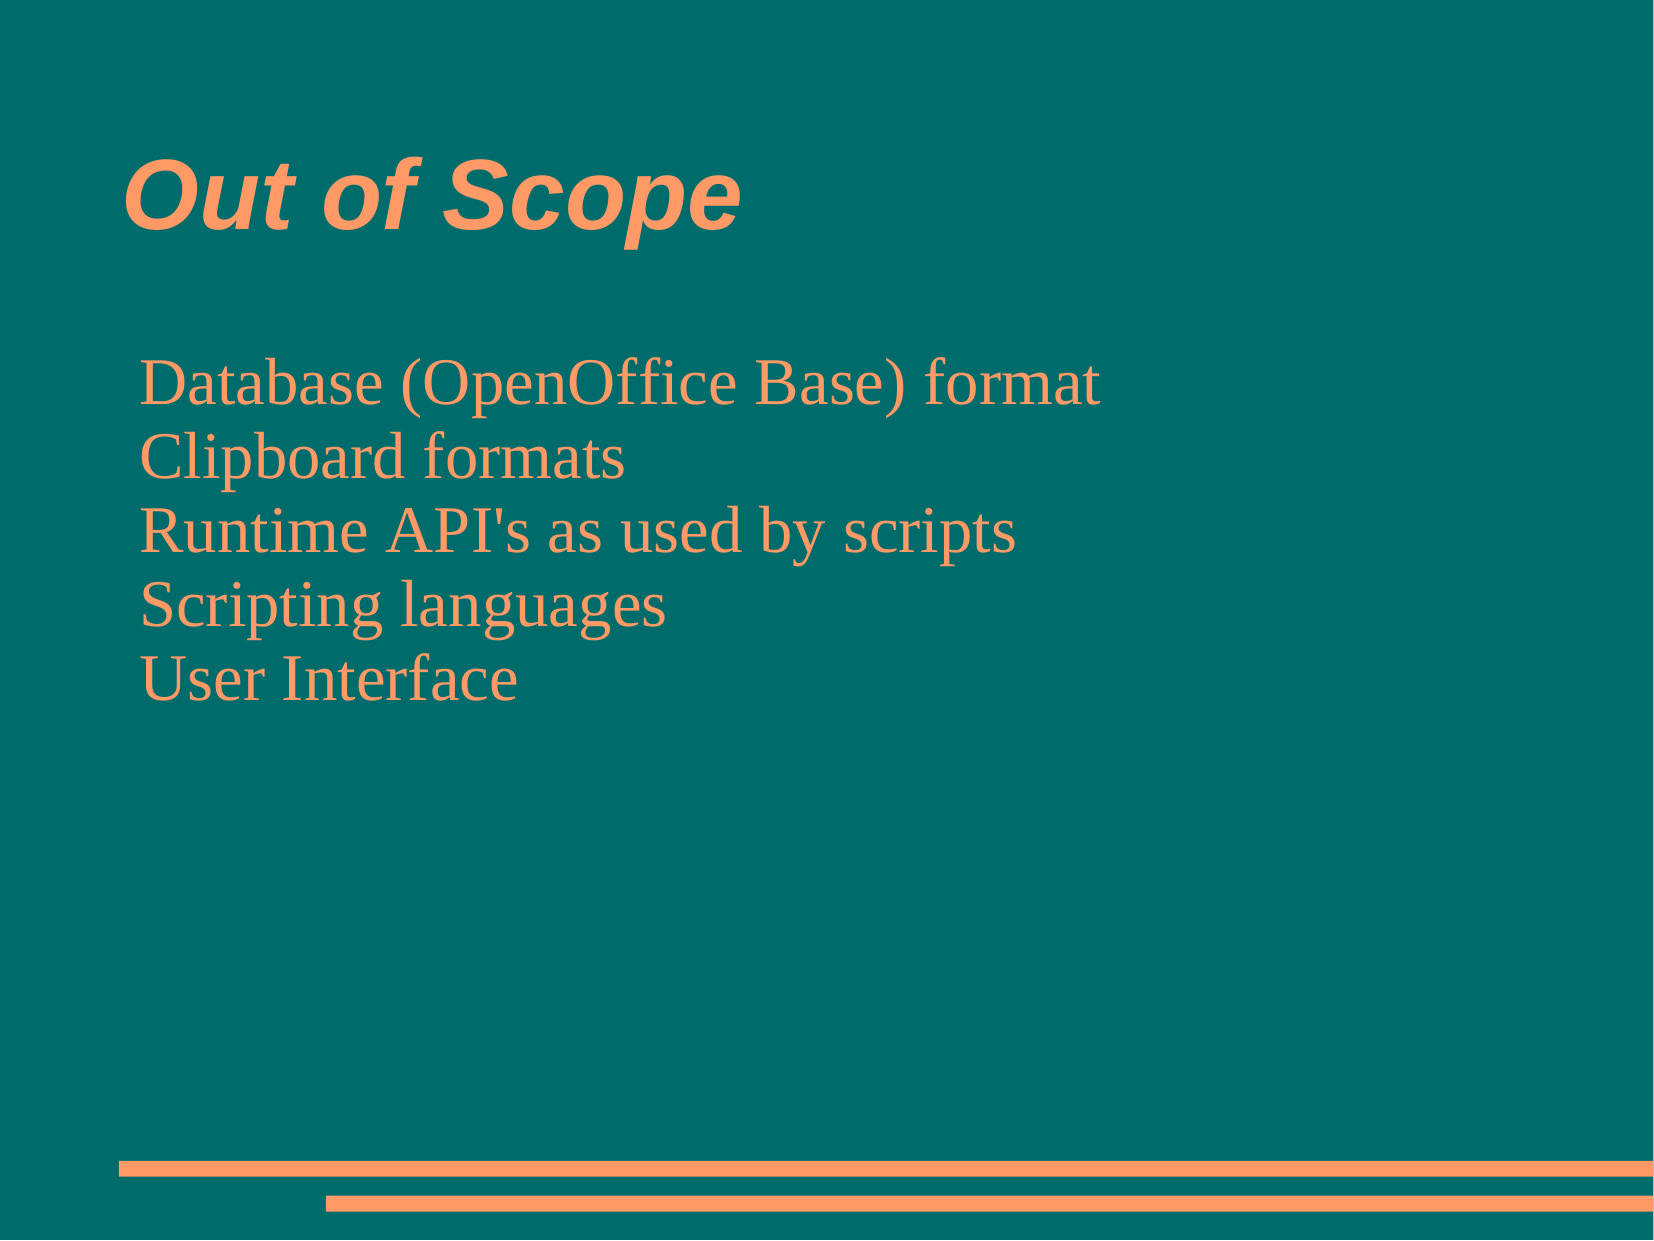

# Out of Scope
Database (OpenOffice Base) format
Clipboard formats
Runtime API's as used by scripts
Scripting languages
User Interface